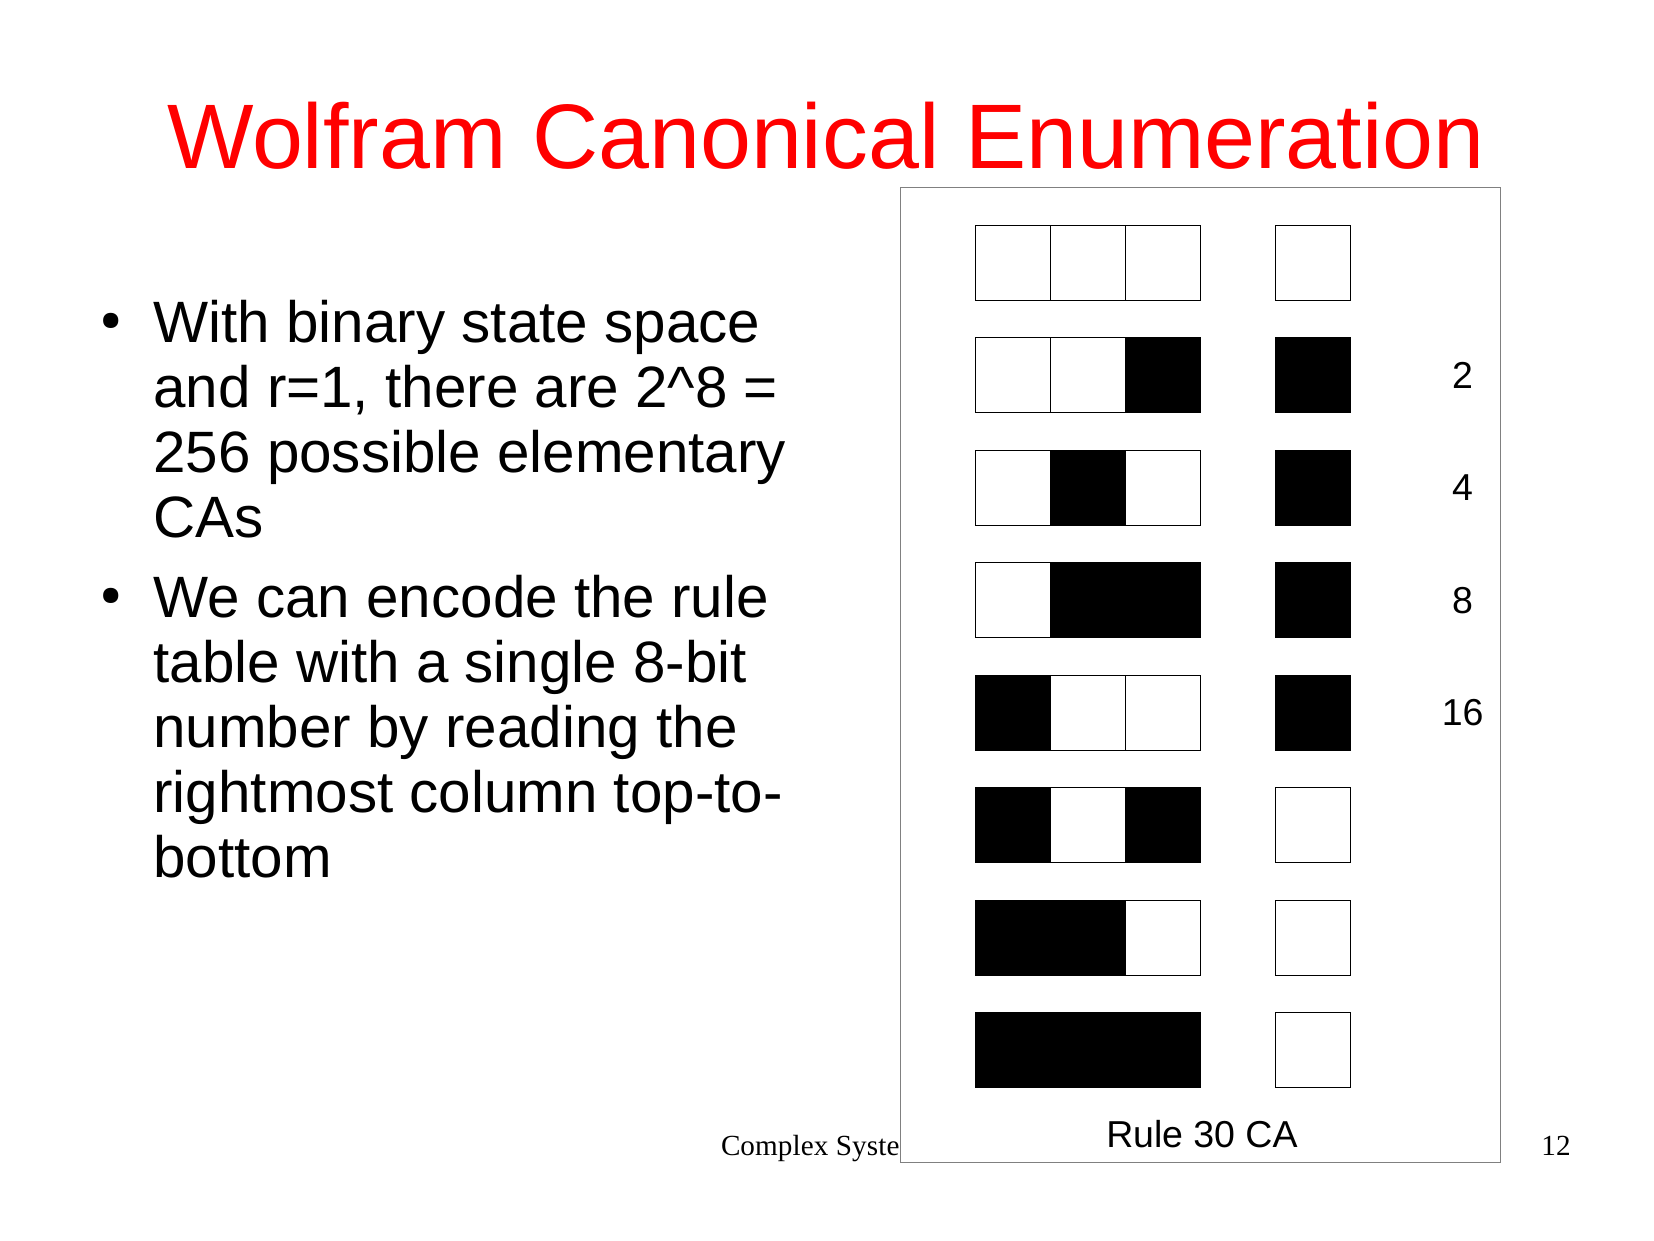

# Wolfram Canonical Enumeration
With binary state space and r=1, there are 2^8 = 256 possible elementary CAs
We can encode the rule table with a single 8-bit number by reading the rightmost column top-to-bottom
2
4
8
16
Rule 30 CA
Complex Systems
12